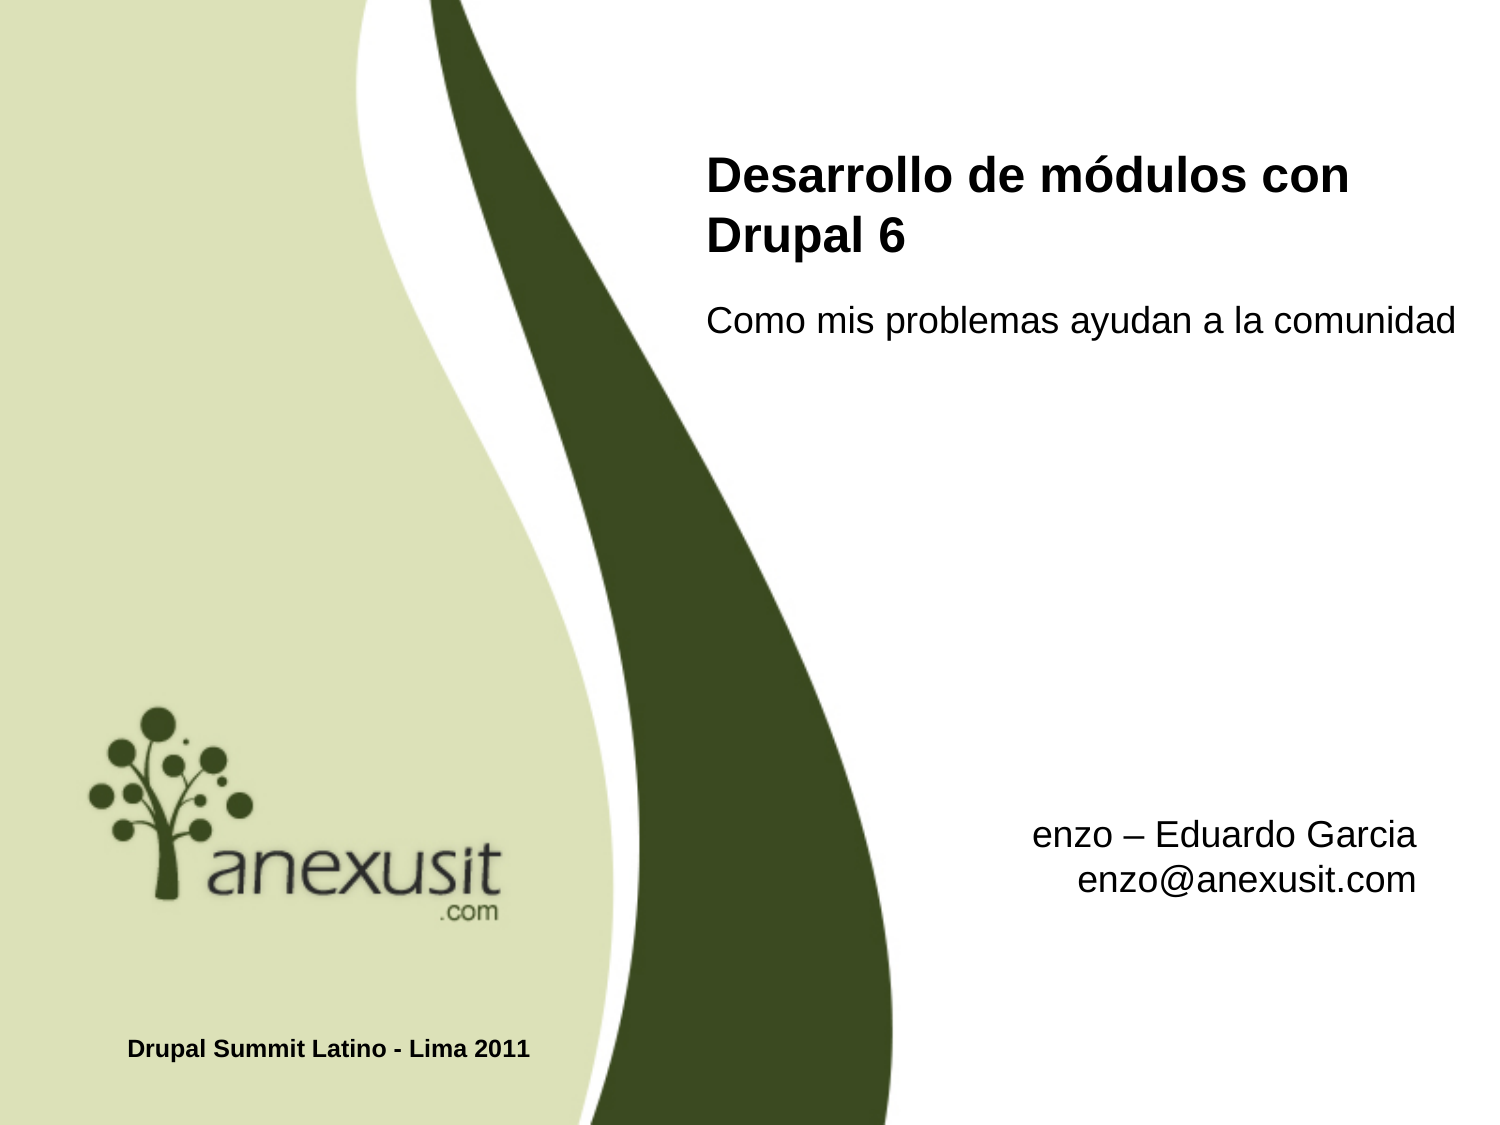

Desarrollo de módulos con Drupal 6
Como mis problemas ayudan a la comunidad
enzo – Eduardo Garcia
enzo@anexusit.com
Drupal Summit Latino - Lima 2011